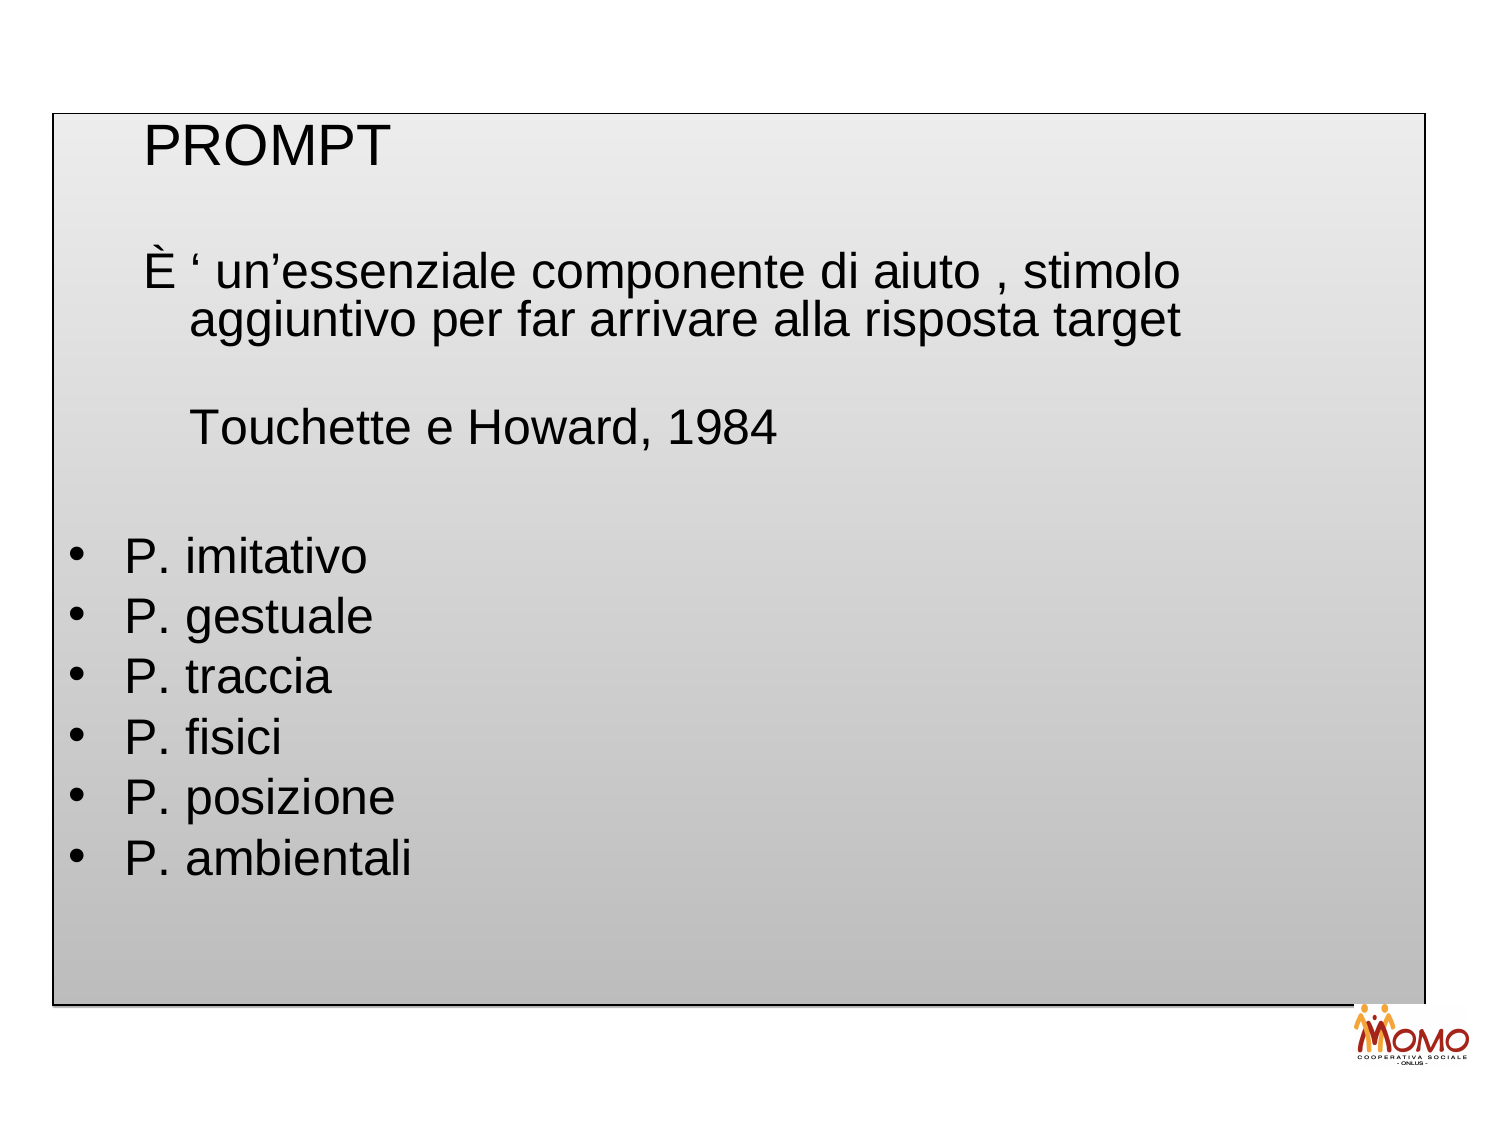

# PROMPT
È ‘ un’essenziale componente di aiuto , stimolo aggiuntivo per far arrivare alla risposta target
 Touchette e Howard, 1984
P. imitativo
P. gestuale
P. traccia
P. fisici
P. posizione
P. ambientali